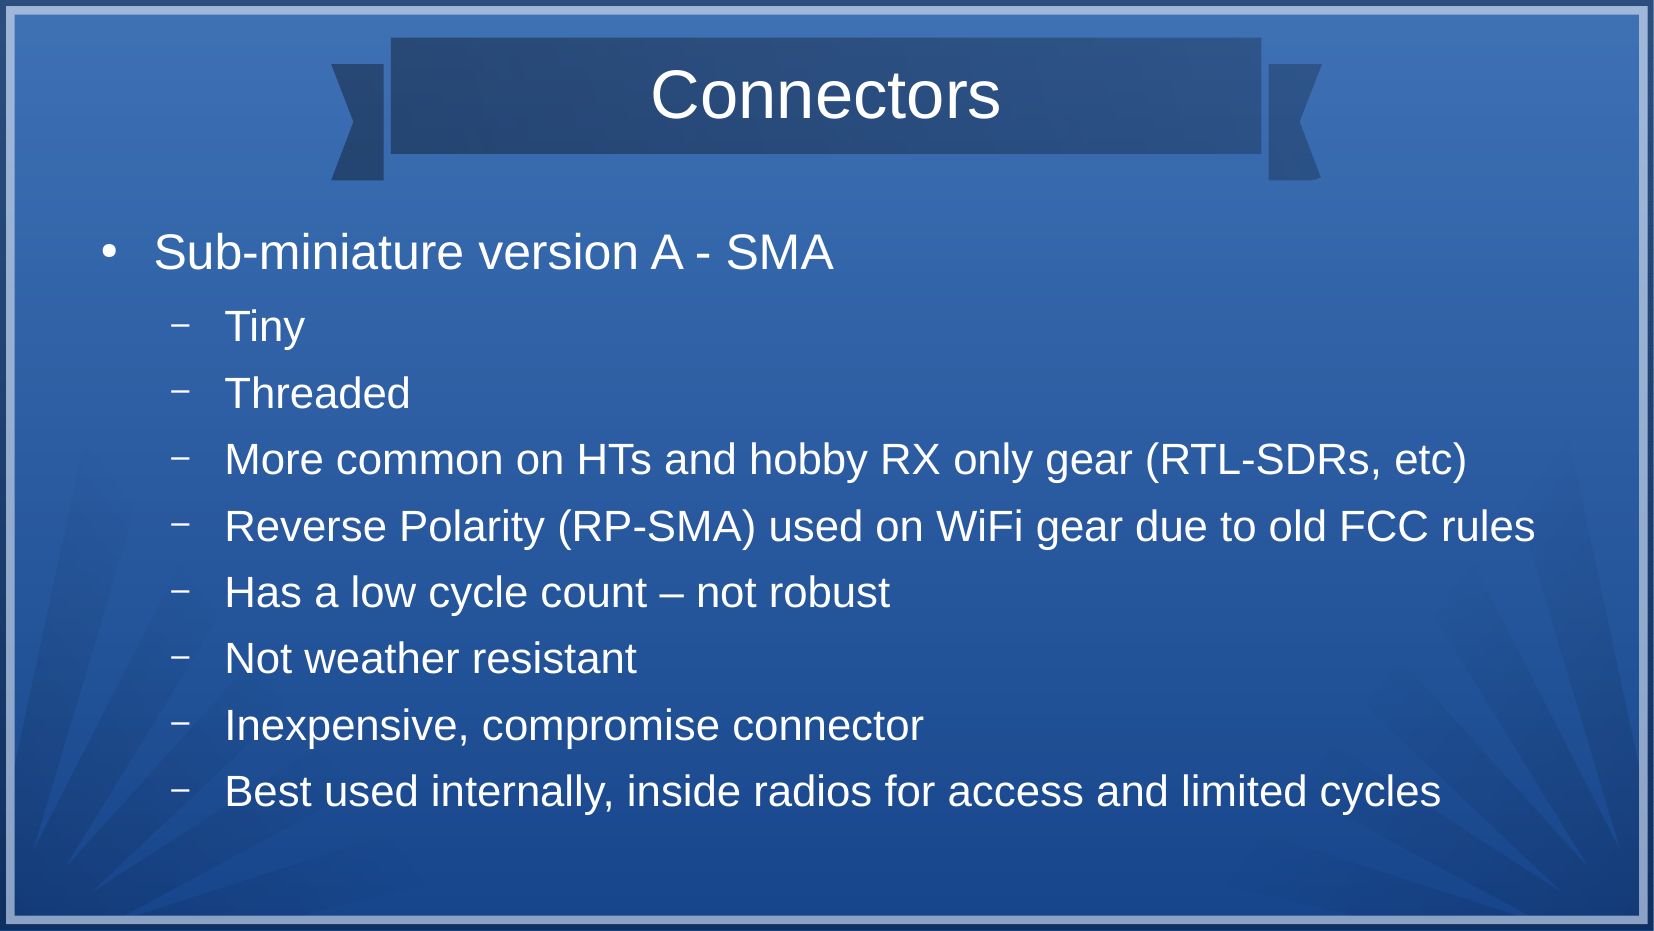

# Connectors
Sub-miniature version A - SMA
Tiny
Threaded
More common on HTs and hobby RX only gear (RTL-SDRs, etc)
Reverse Polarity (RP-SMA) used on WiFi gear due to old FCC rules
Has a low cycle count – not robust
Not weather resistant
Inexpensive, compromise connector
Best used internally, inside radios for access and limited cycles